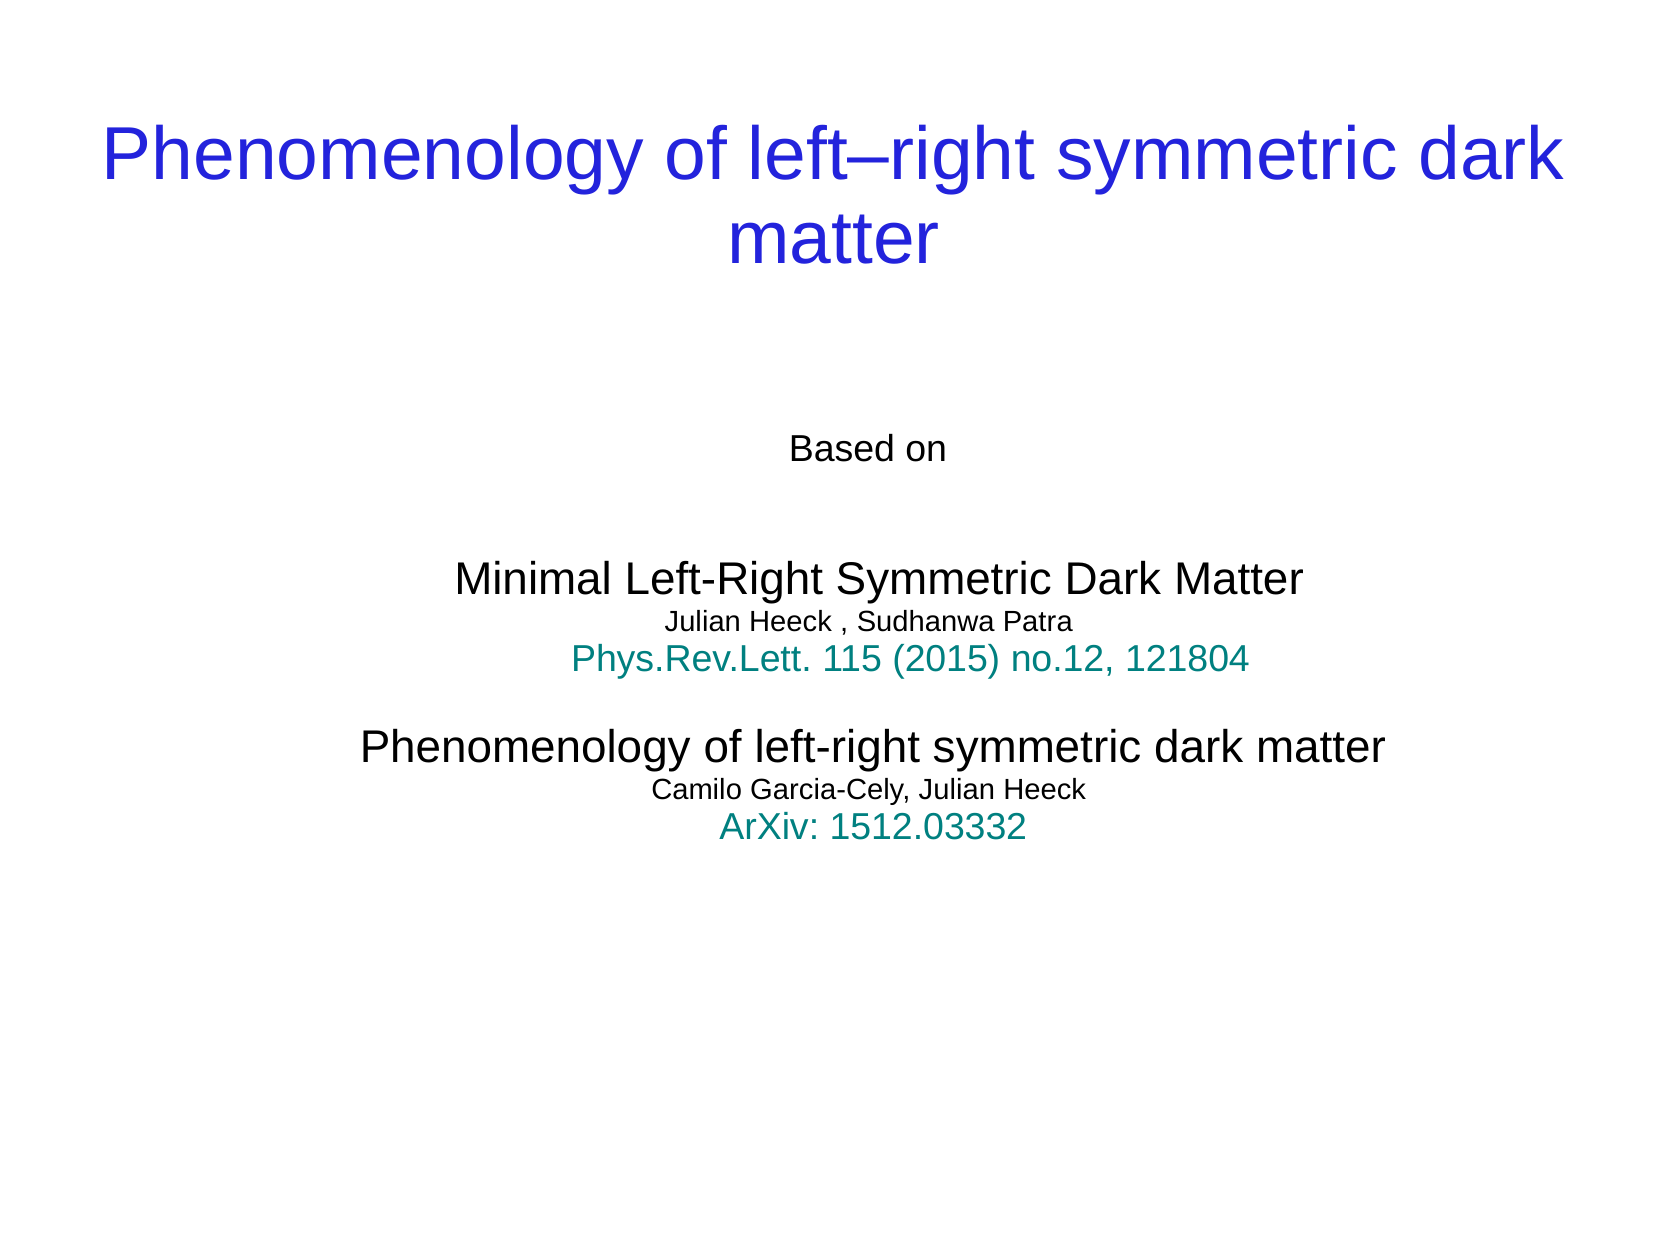

# Phenomenology of left–right symmetric dark matter
Based on
 Minimal Left-Right Symmetric Dark Matter
Julian Heeck , Sudhanwa Patra
 	Phys.Rev.Lett. 115 (2015) no.12, 121804
Phenomenology of left-right symmetric dark matter
Camilo Garcia-Cely, Julian Heeck
ArXiv: 1512.03332